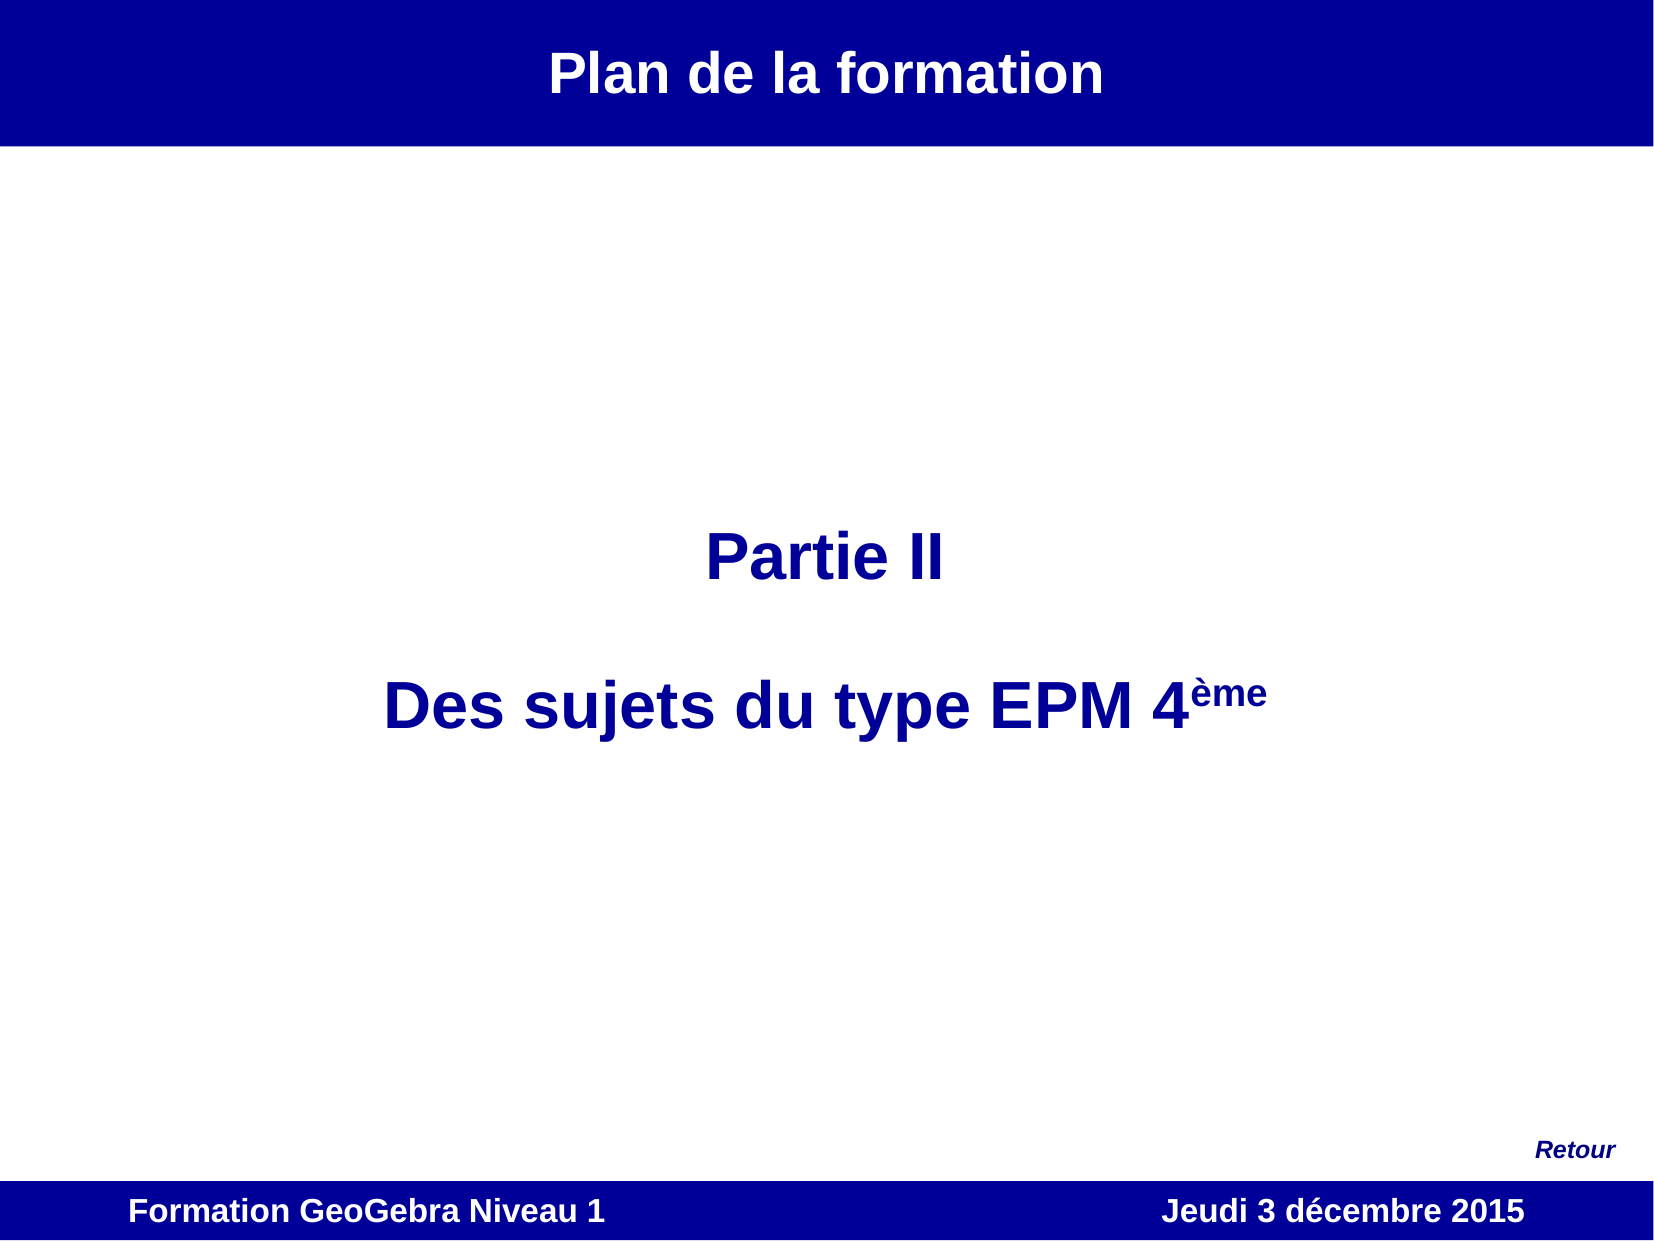

# Plan de la formation
Partie II
Des sujets du type EPM 4ème
Retour
Formation GeoGebra Niveau 1								Jeudi 3 décembre 2015